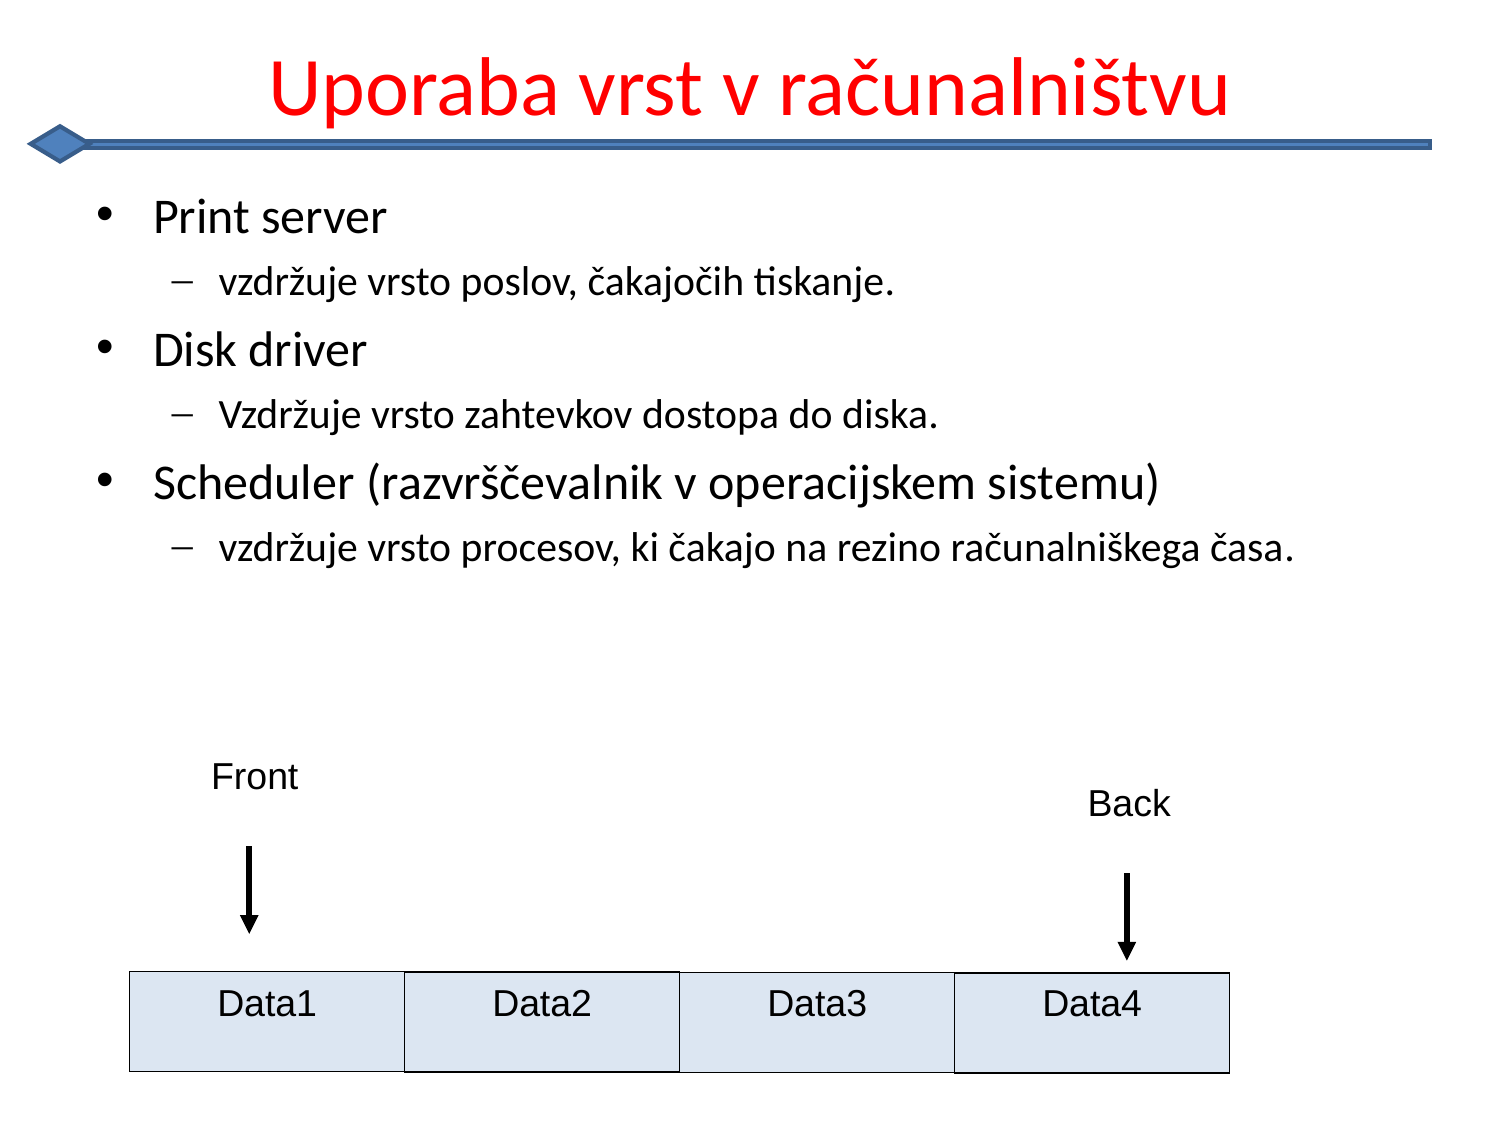

# Uporaba vrst v računalništvu
Print server
vzdržuje vrsto poslov, čakajočih tiskanje.
Disk driver
Vzdržuje vrsto zahtevkov dostopa do diska.
Scheduler (razvrščevalnik v operacijskem sistemu)
vzdržuje vrsto procesov, ki čakajo na rezino računalniškega časa.
Front
Back
Data1
Data2
Data3
Data4